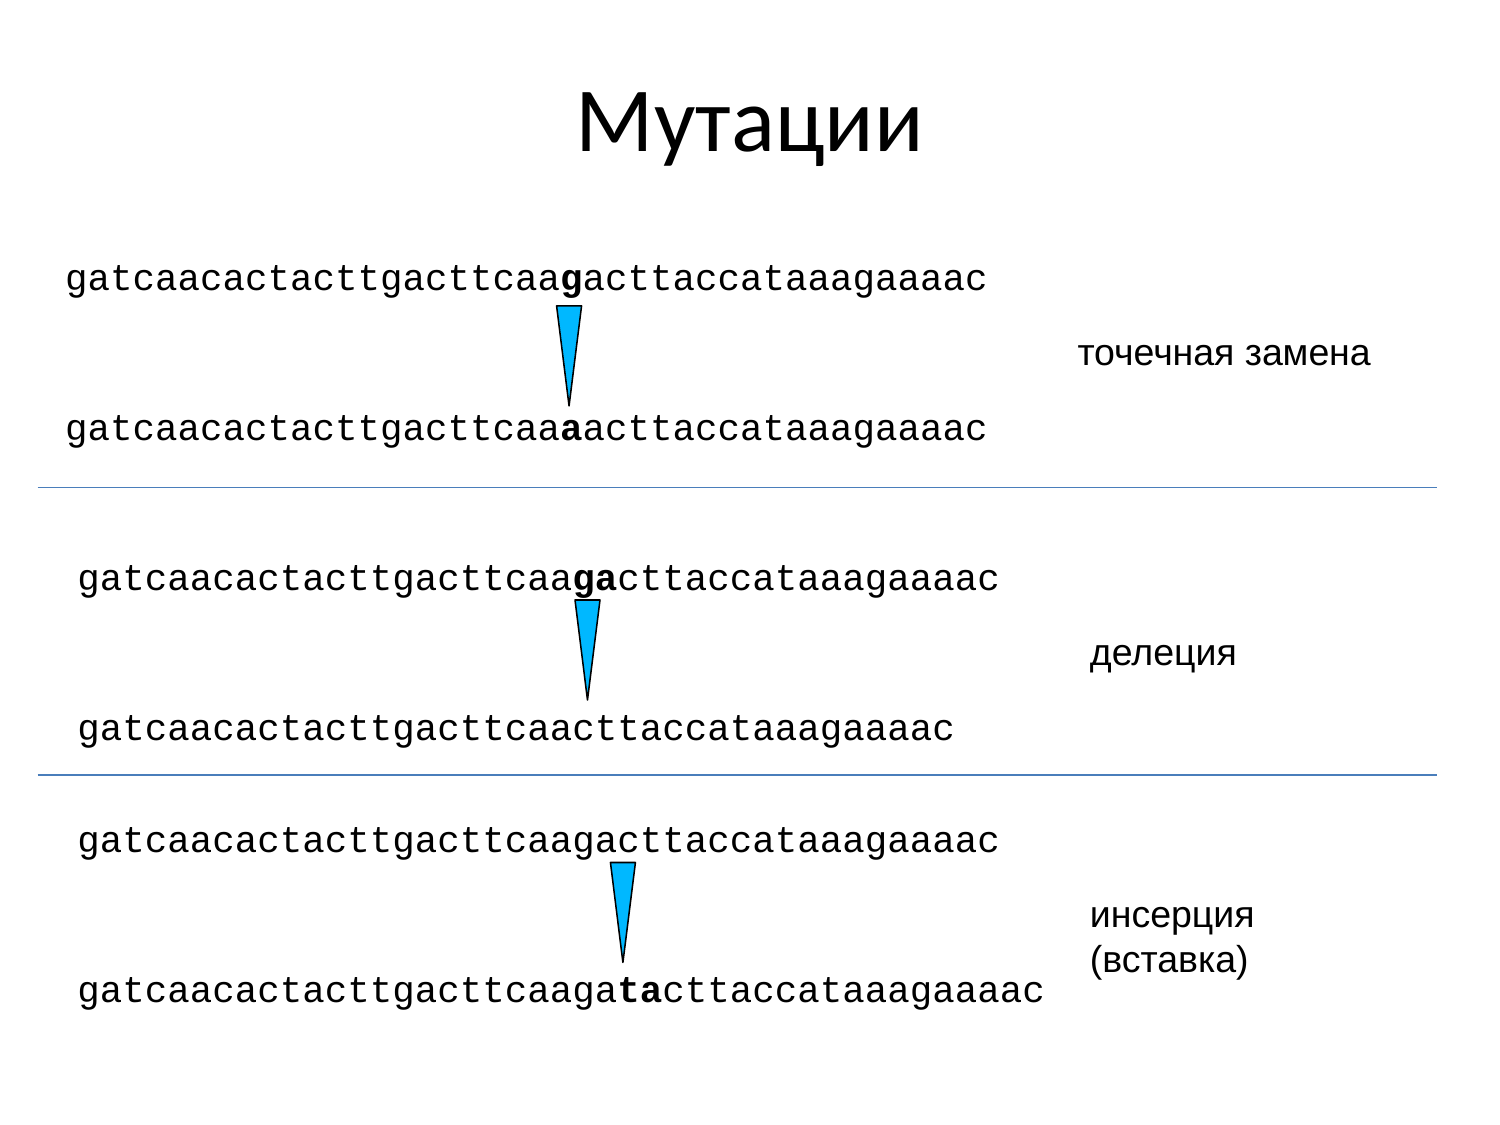

# Мутации
gatcaacactacttgacttcaagacttaccataaagaaaac
точечная замена
gatcaacactacttgacttcaaaacttaccataaagaaaac
gatcaacactacttgacttcaagacttaccataaagaaaac
делеция
gatcaacactacttgacttcaacttaccataaagaaaac
gatcaacactacttgacttcaagacttaccataaagaaaac
инсерция (вставка)
gatcaacactacttgacttcaagatacttaccataaagaaaac